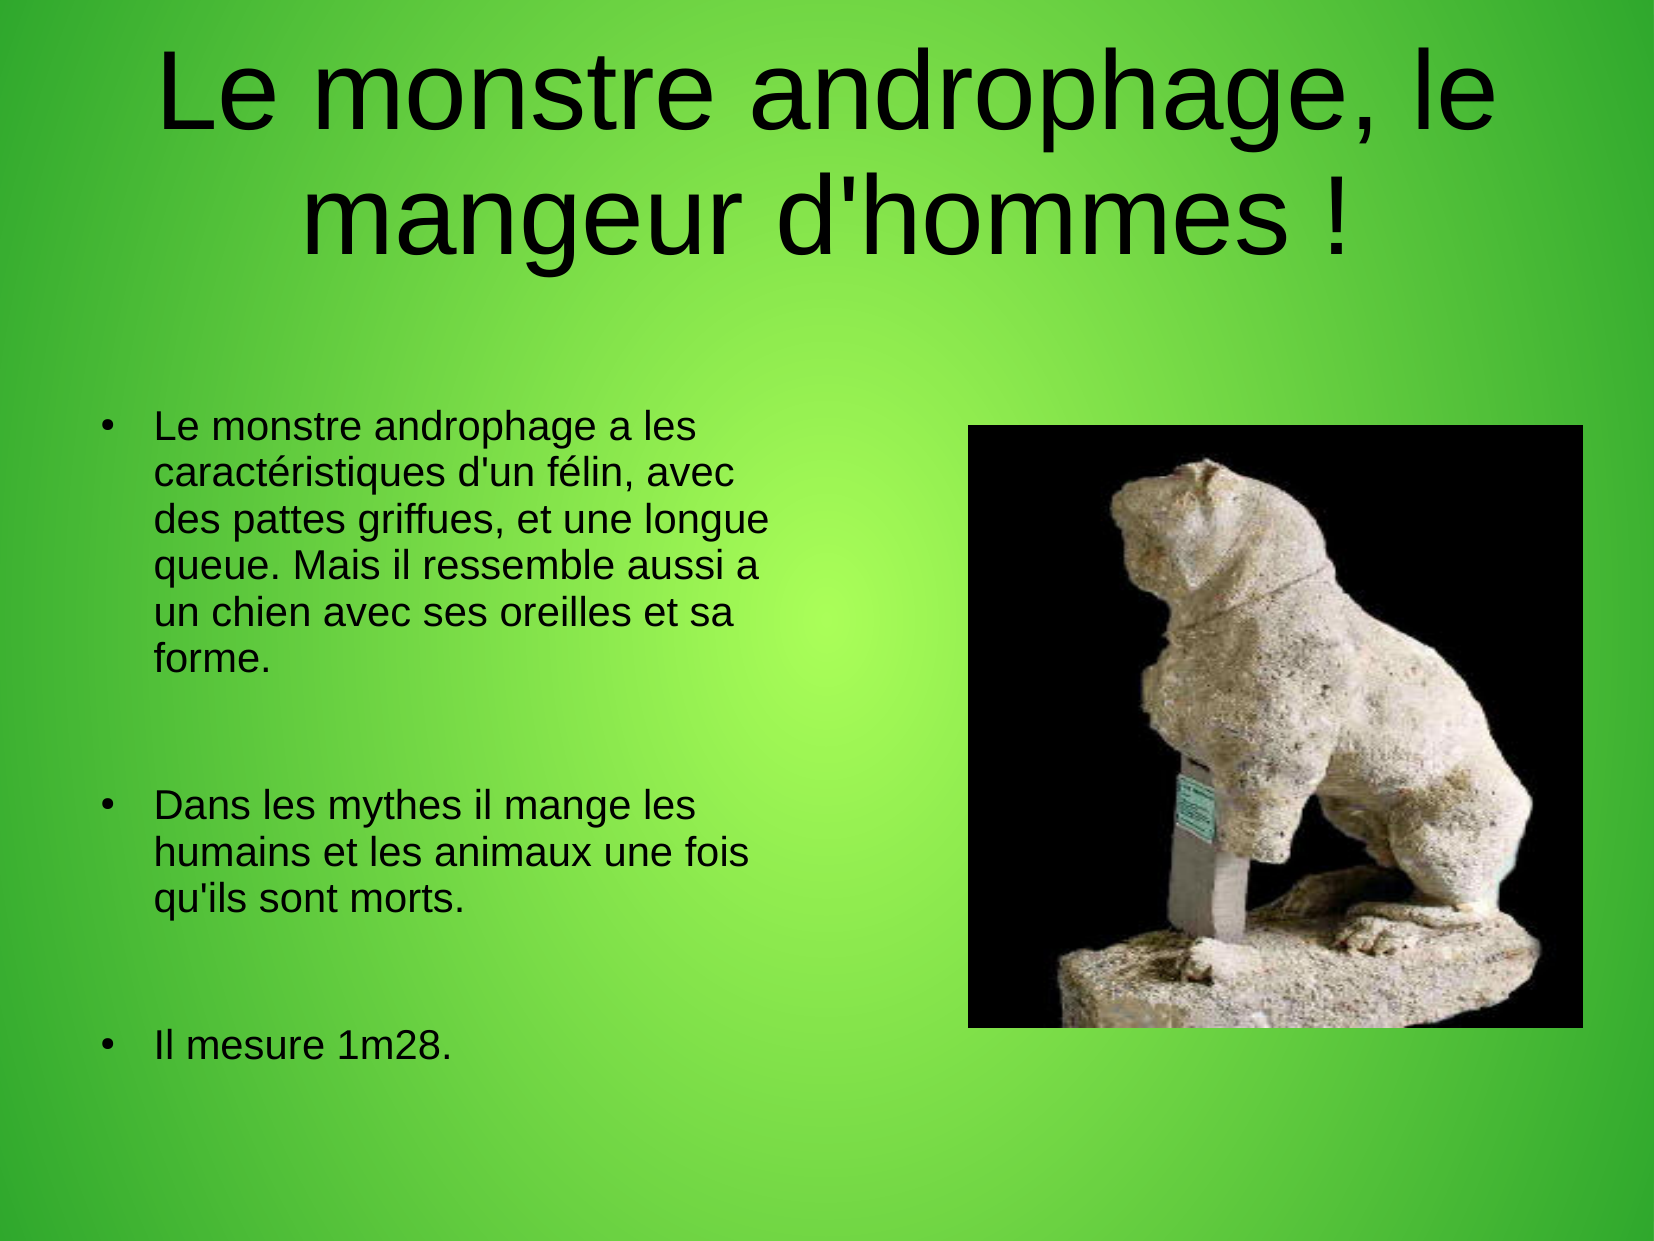

# Le monstre androphage, le mangeur d'hommes !
Le monstre androphage a les caractéristiques d'un félin, avec des pattes griffues, et une longue queue. Mais il ressemble aussi a un chien avec ses oreilles et sa forme.
Dans les mythes il mange les humains et les animaux une fois qu'ils sont morts.
Il mesure 1m28.